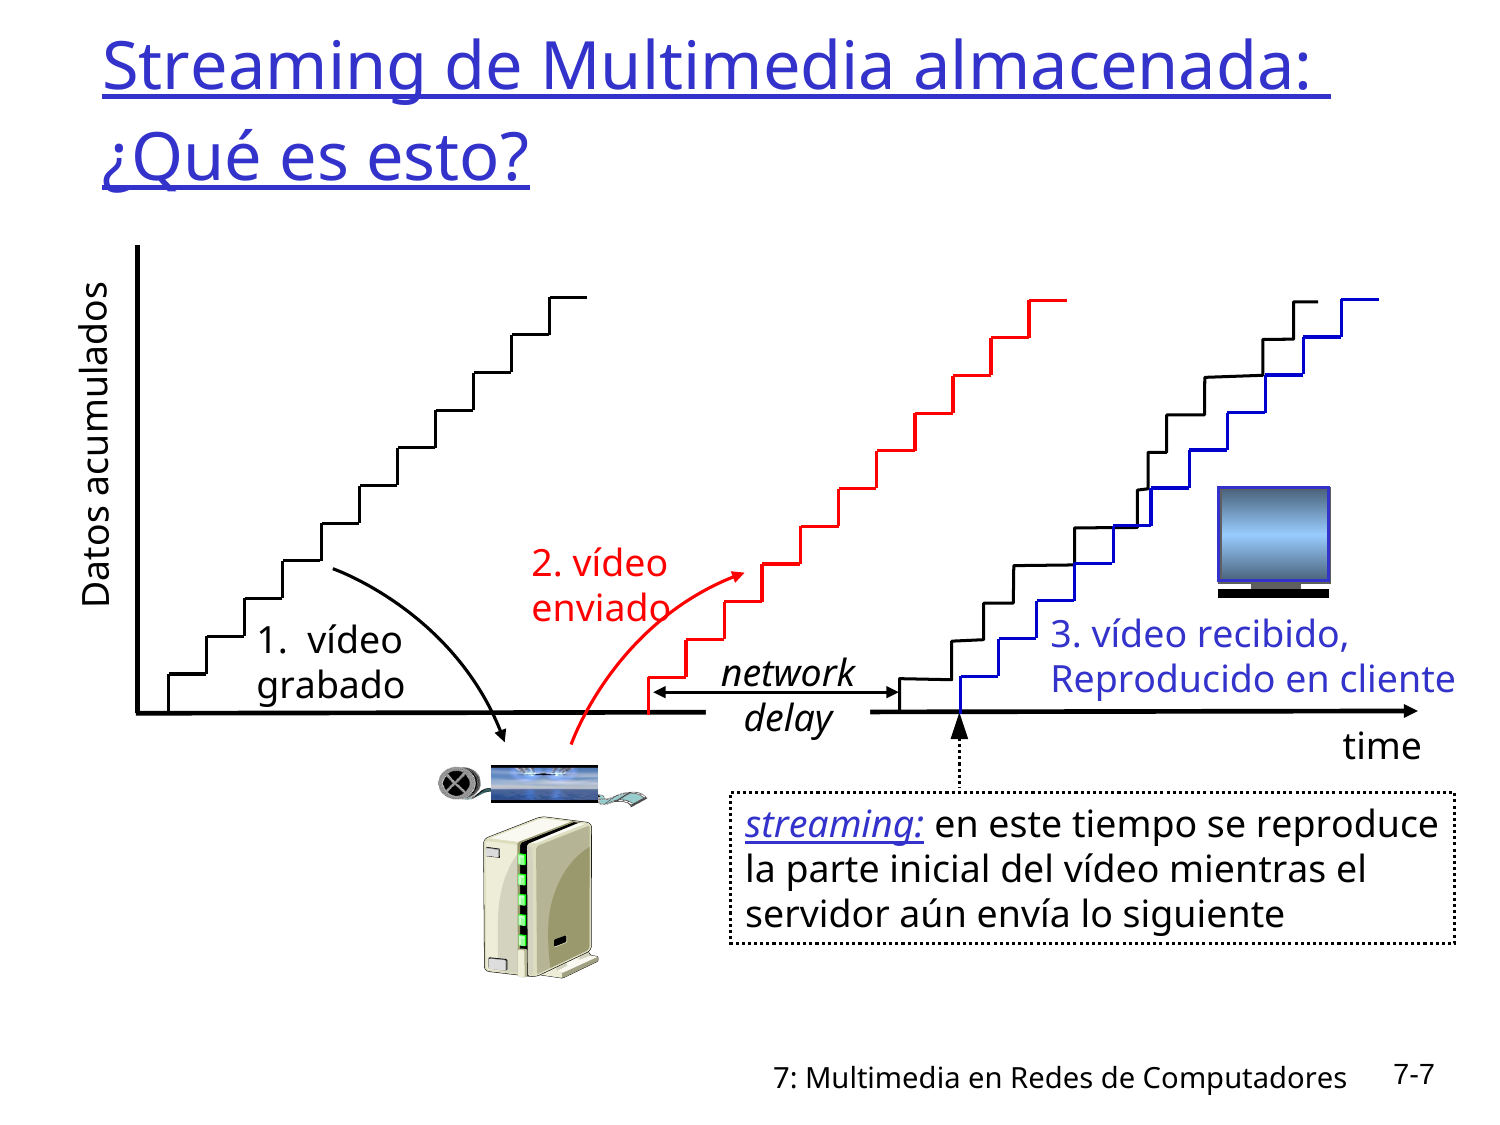

# Streaming de Multimedia almacenada: ¿Qué es esto?
Datos acumulados
2. vídeo
enviado
1. vídeo
grabado
3. vídeo recibido,
Reproducido en cliente
network
delay
time
streaming: en este tiempo se reproduce
la parte inicial del vídeo mientras el
servidor aún envía lo siguiente
7